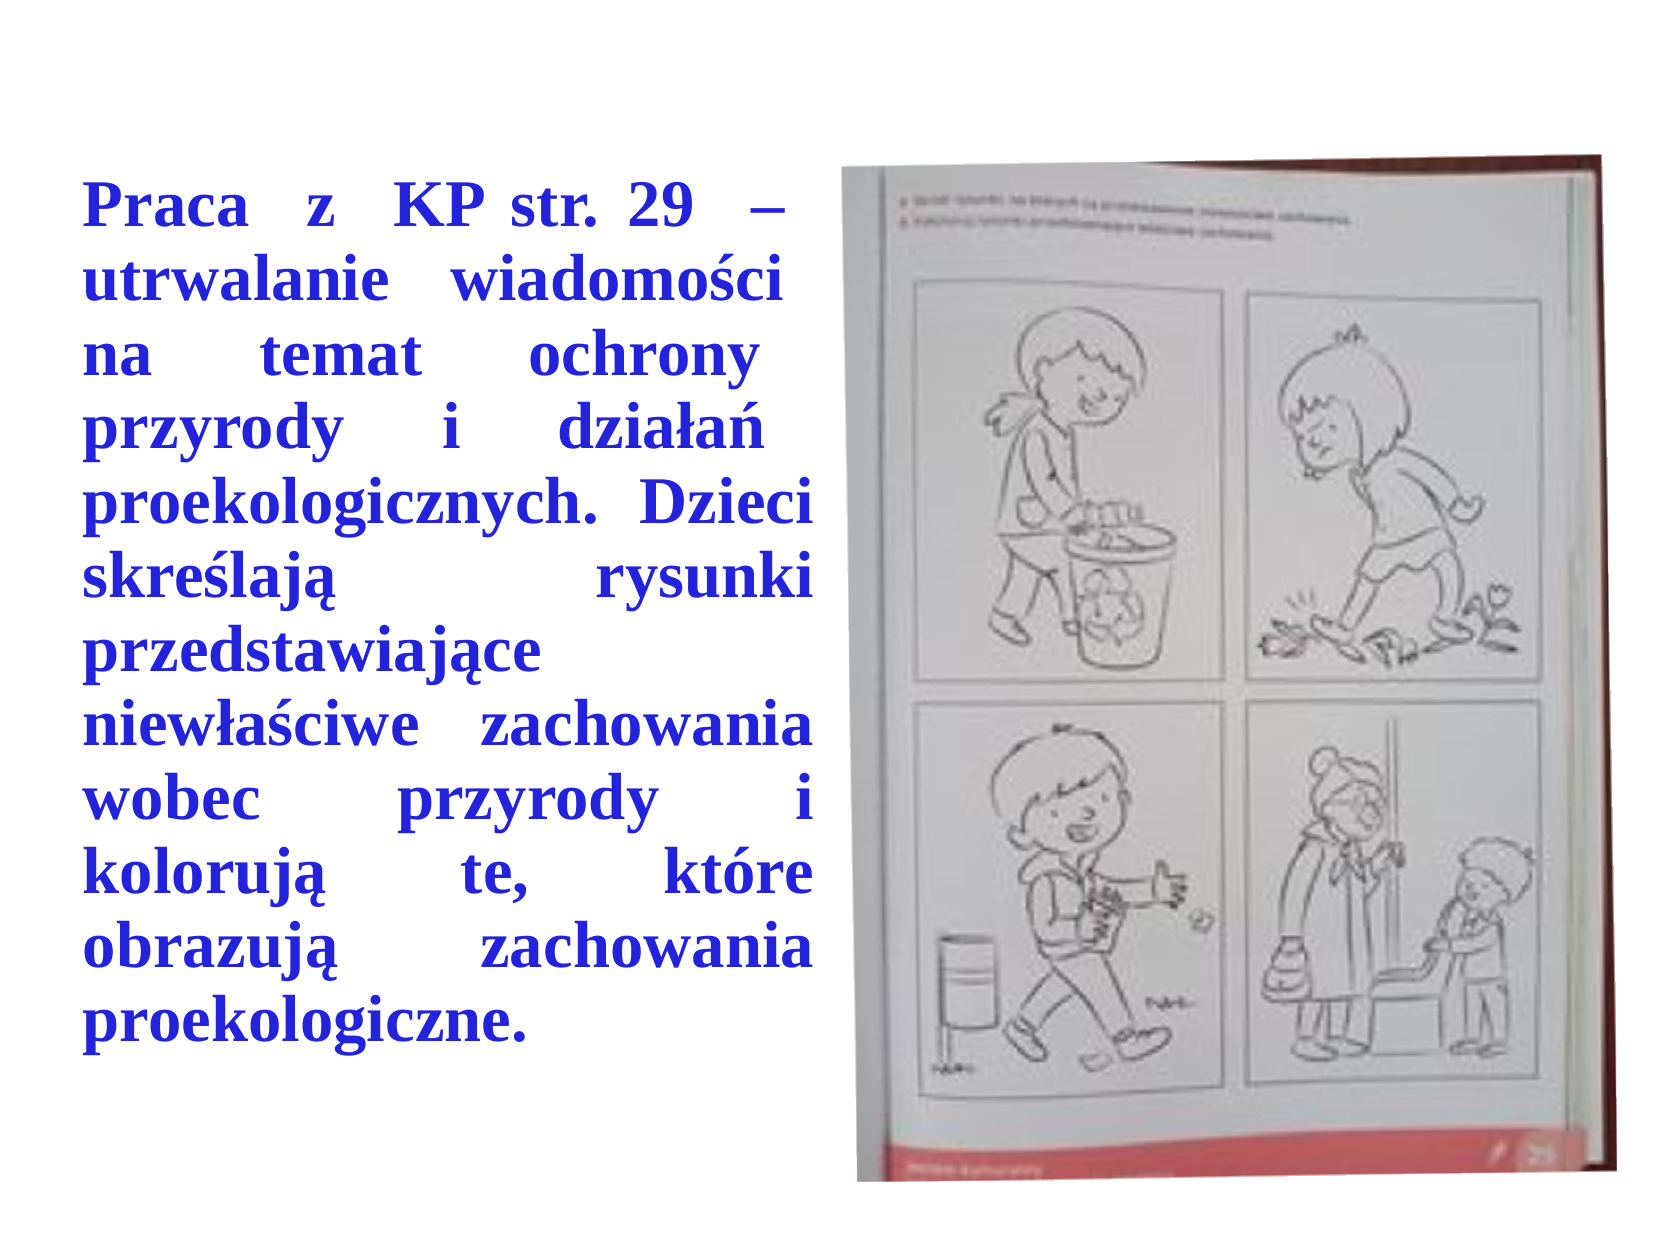

# Praca z KP str. 29 – utrwalanie wiadomości na temat ochrony przyrody i działań proekologicznych. Dzieci skreślają rysunki przedstawiające niewłaściwe zachowania wobec przyrody i kolorują te, które obrazują zachowania proekologiczne.